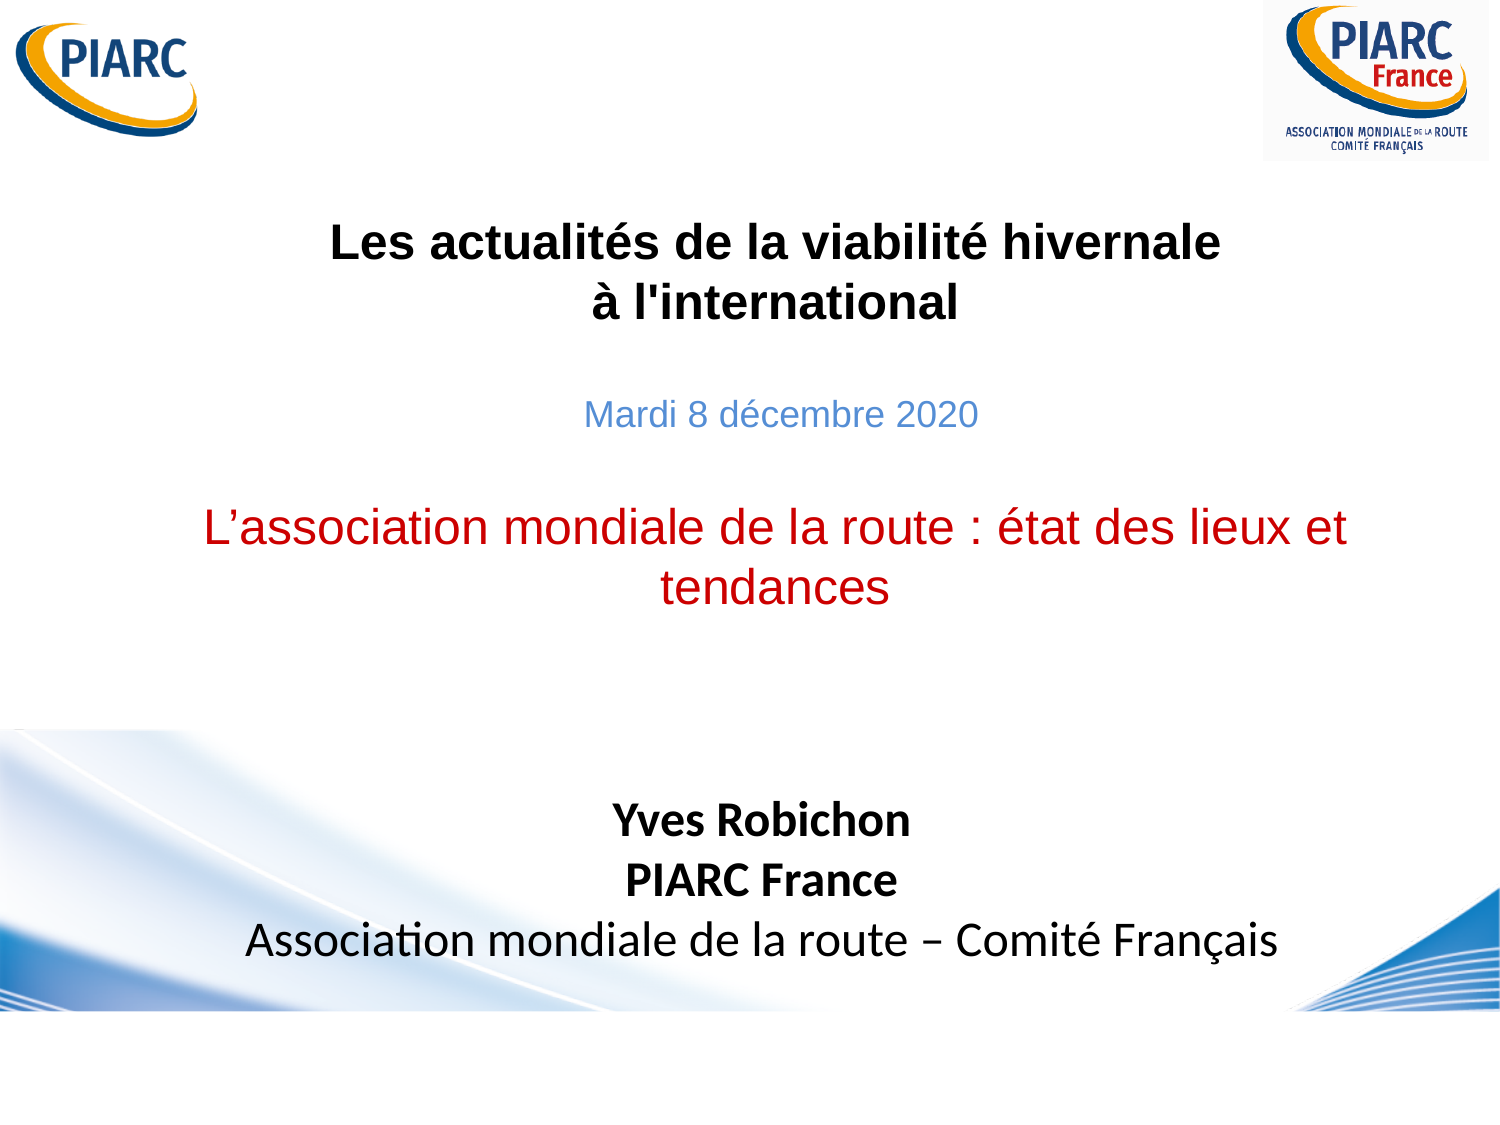

# Les actualités de la viabilité hivernale à l'international Mardi 8 décembre 2020 L’association mondiale de la route : état des lieux et tendances
Yves Robichon
PIARC France
Association mondiale de la route – Comité Français